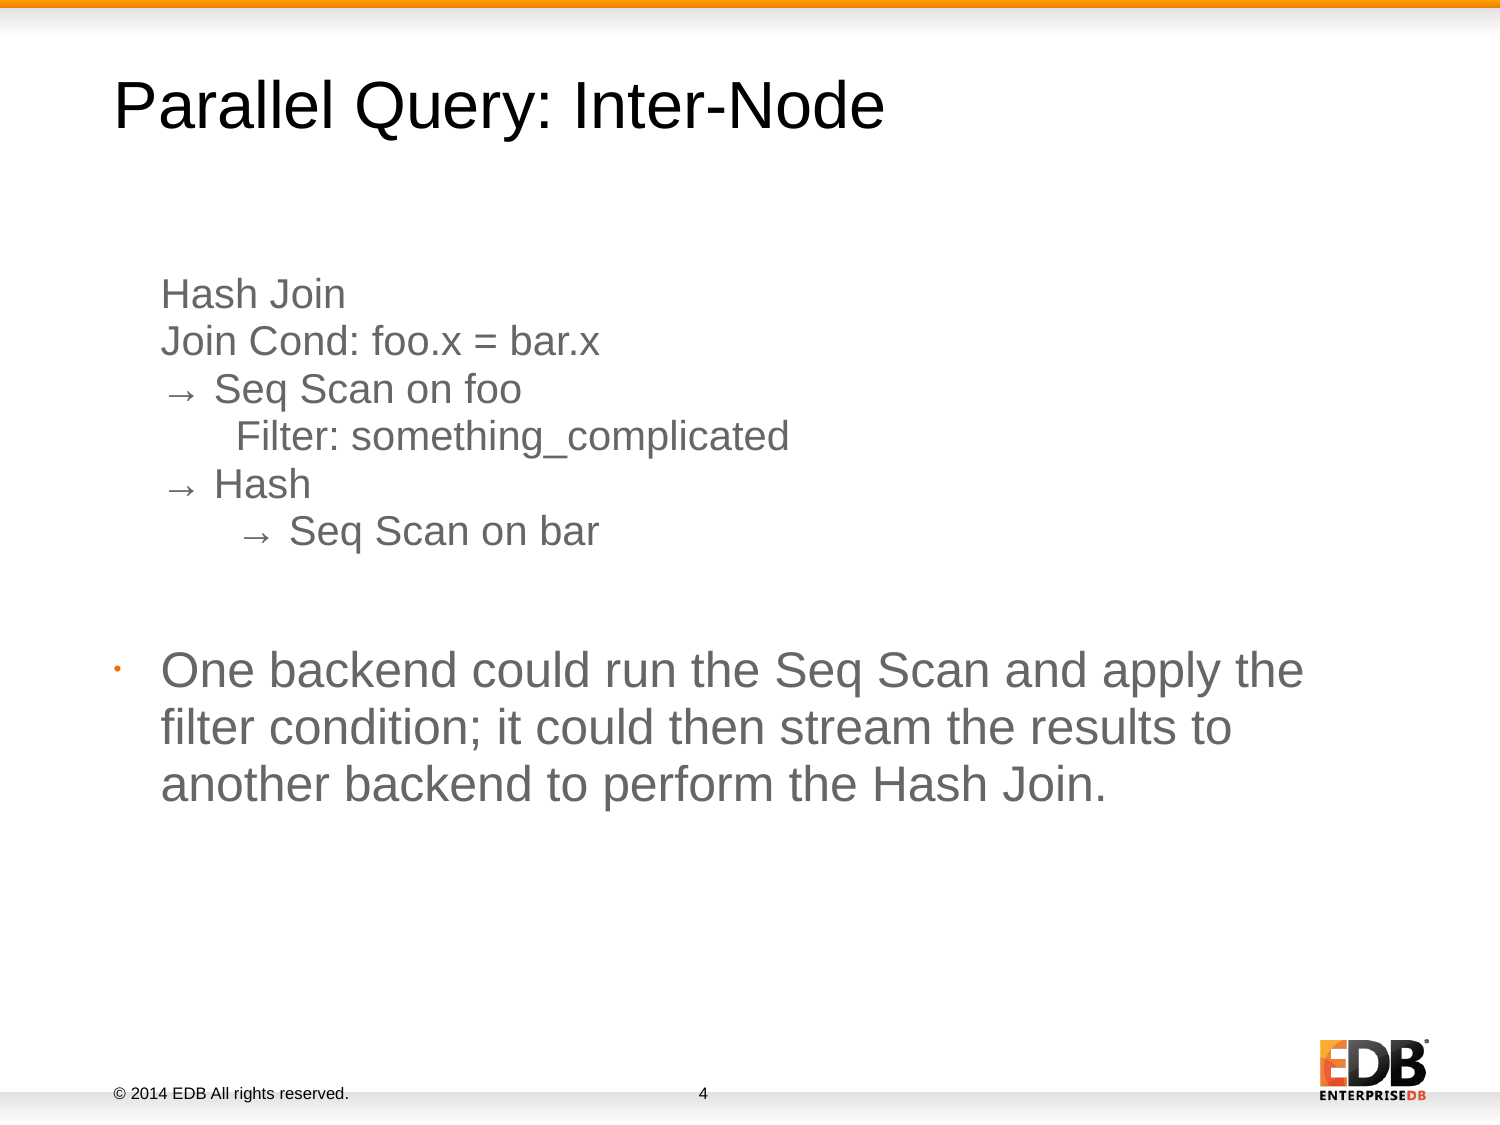

Parallel Query: Inter-Node
# Hash Join Join Cond: foo.x = bar.x → Seq Scan on foo Filter: something_complicated → Hash → Seq Scan on bar
One backend could run the Seq Scan and apply the filter condition; it could then stream the results to another backend to perform the Hash Join.